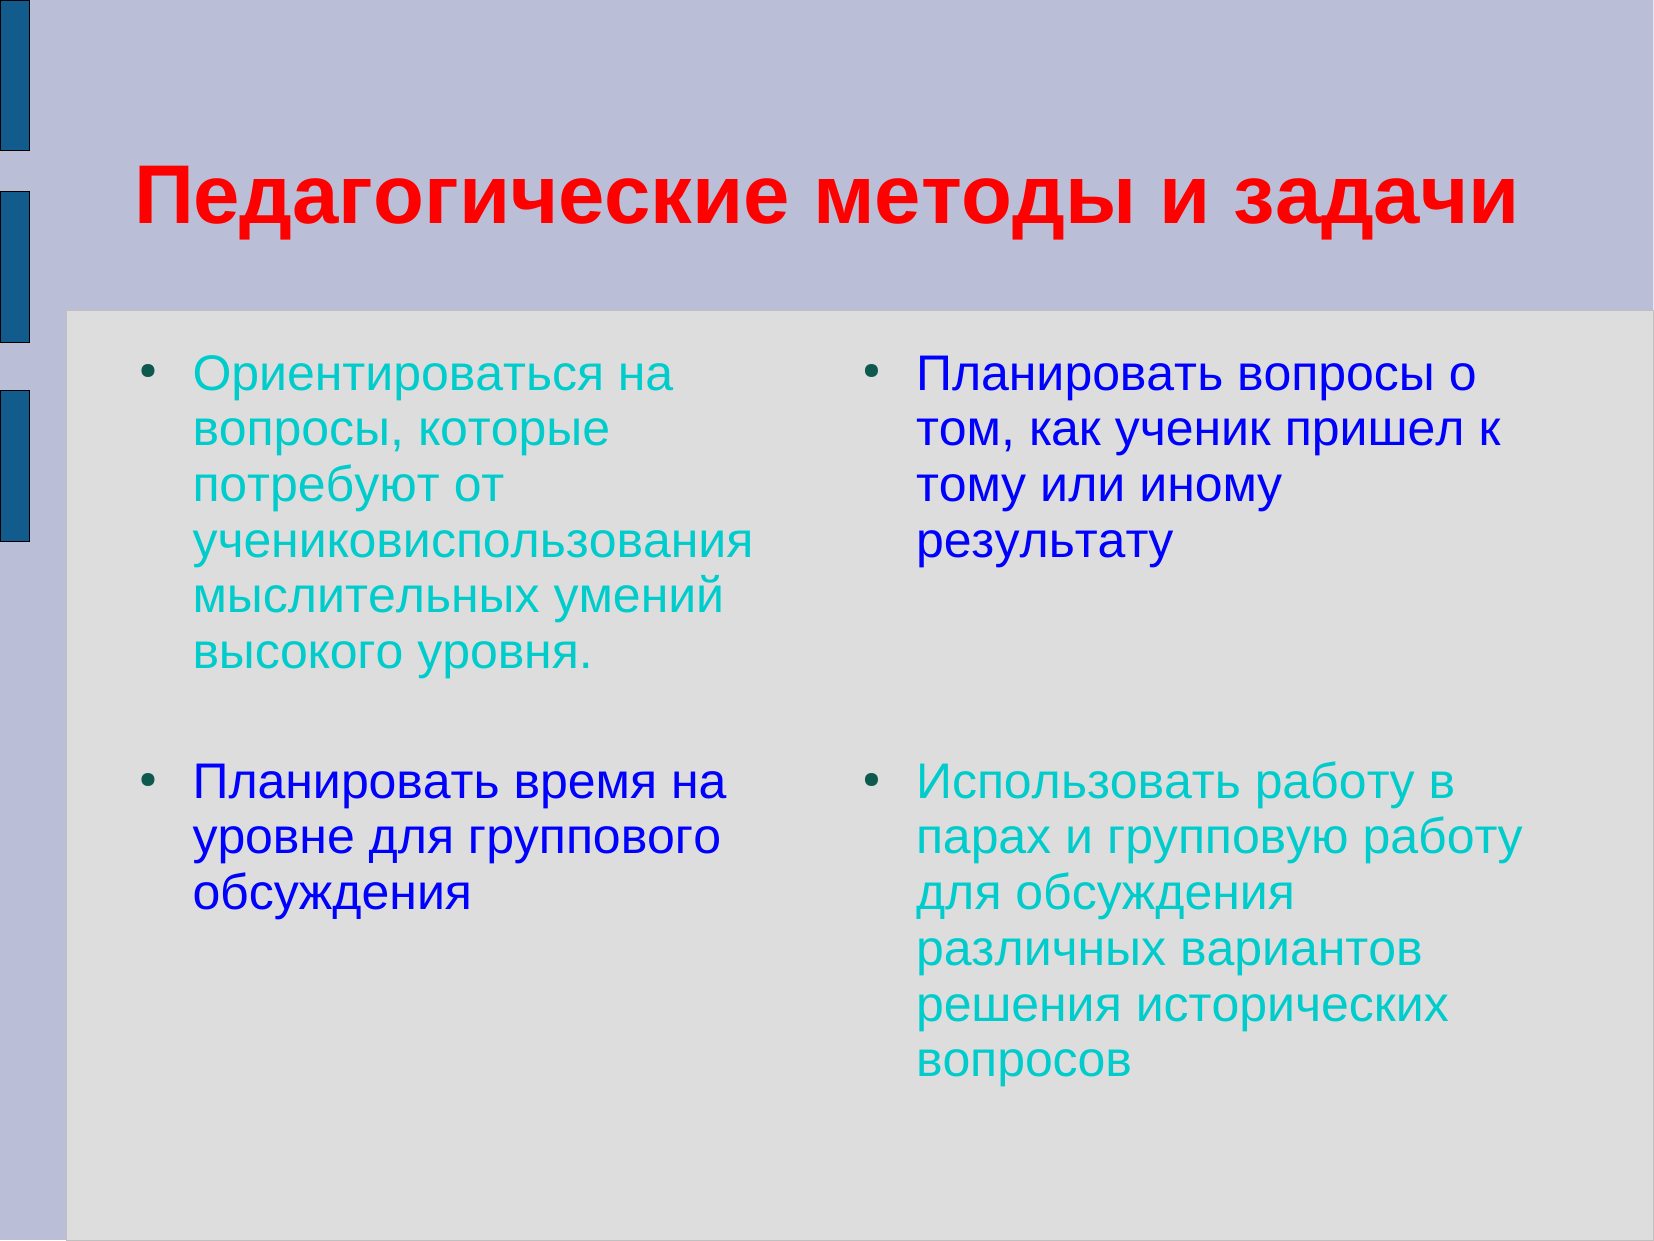

# Педагогические методы и задачи
Ориентироваться на вопросы, которые потребуют от учениковиспользования мыслительных умений высокого уровня.
Планировать вопросы о том, как ученик пришел к тому или иному результату
Планировать время на уровне для группового обсуждения
Использовать работу в парах и групповую работу для обсуждения различных вариантов решения исторических вопросов